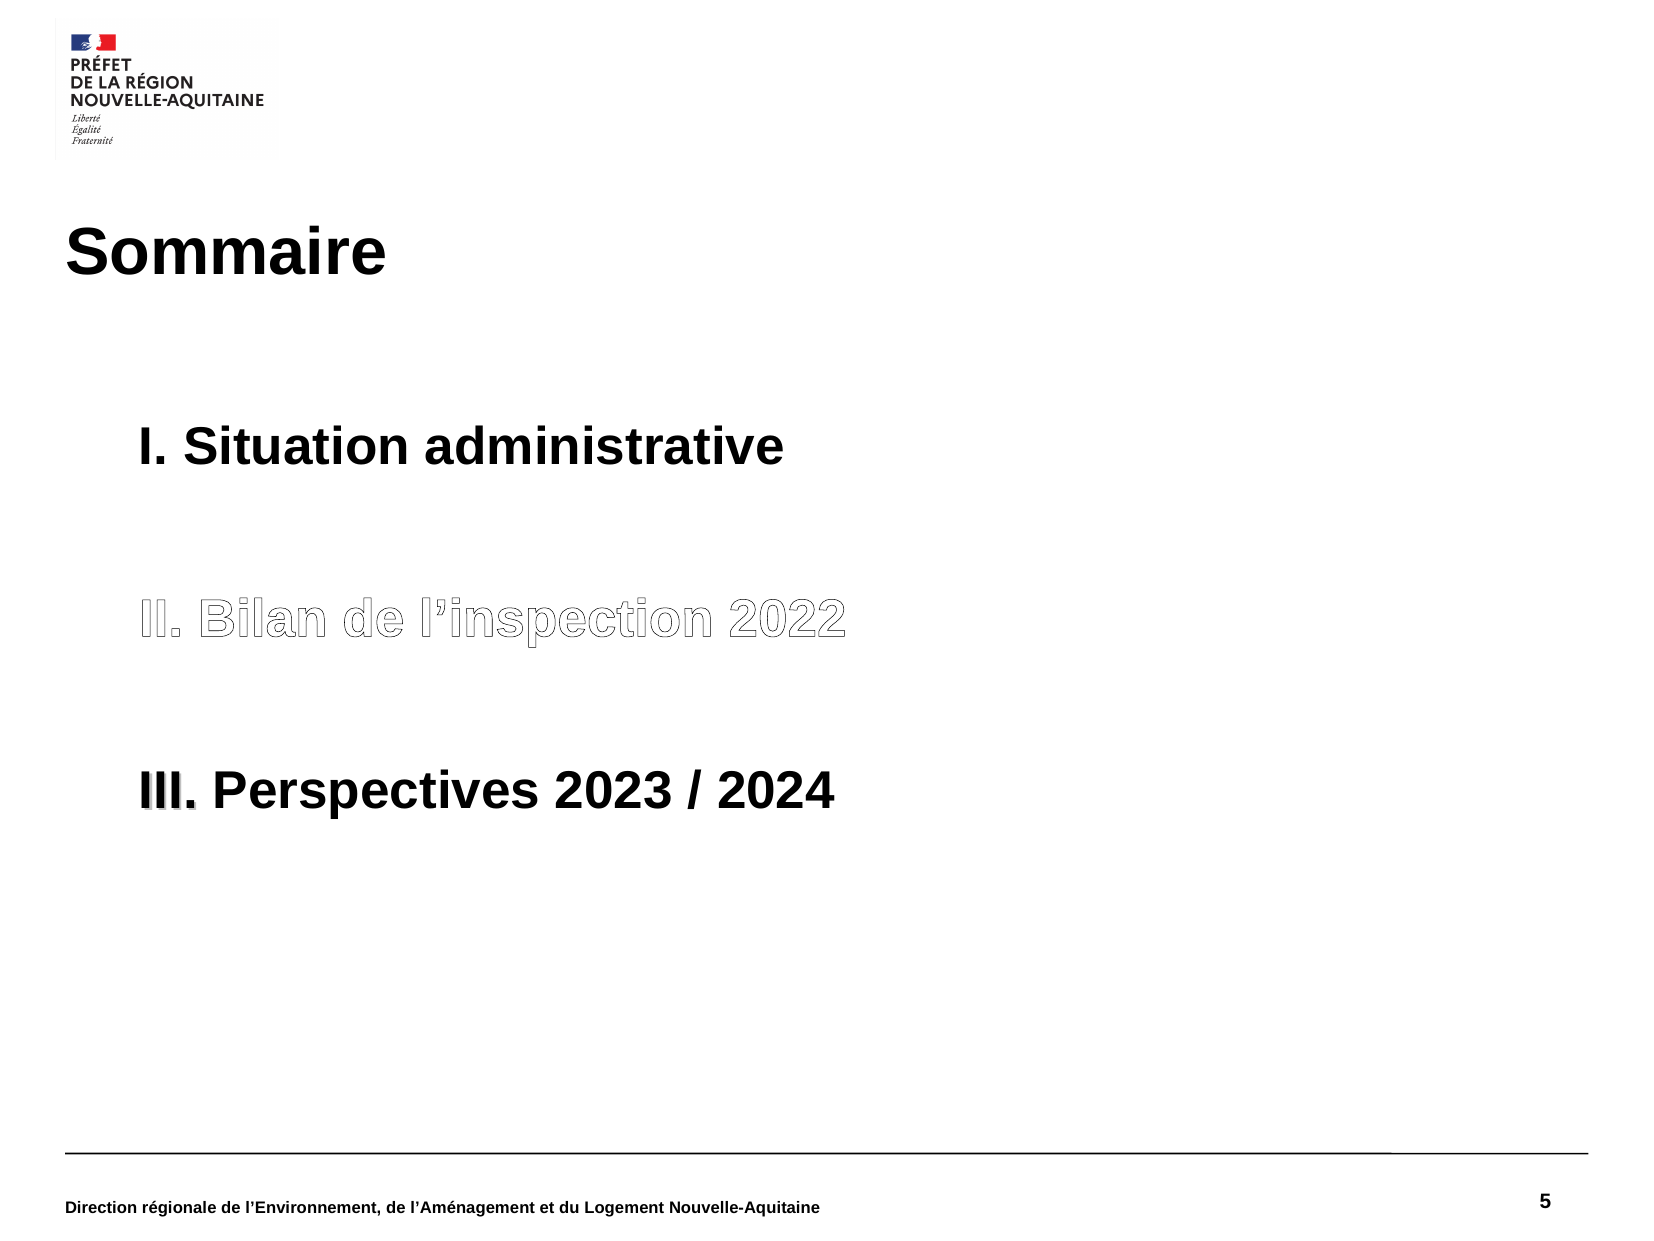

# Sommaire I. Situation administrative II. Bilan de l’inspection 2022 III. Perspectives 2023 / 2024